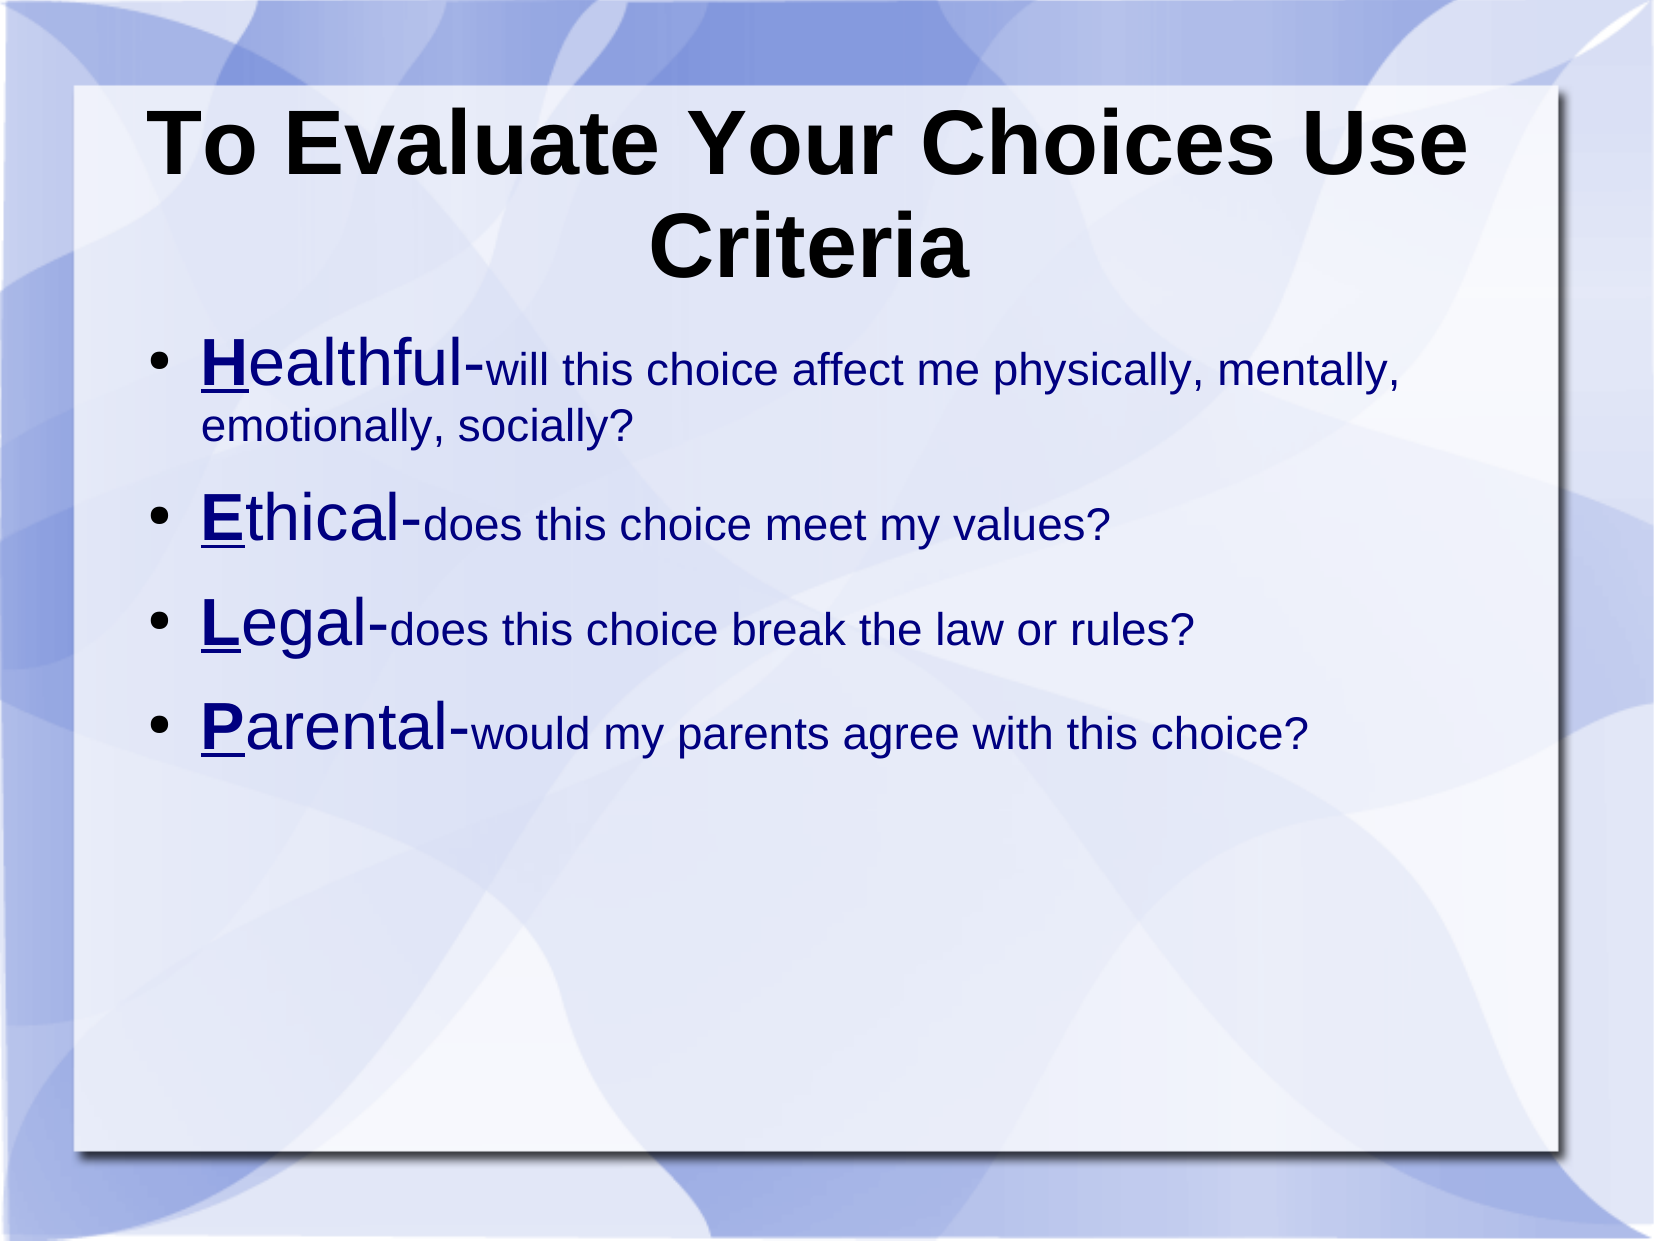

# To Evaluate Your Choices Use Criteria
Healthful-will this choice affect me physically, mentally, emotionally, socially?
Ethical-does this choice meet my values?
Legal-does this choice break the law or rules?
Parental-would my parents agree with this choice?